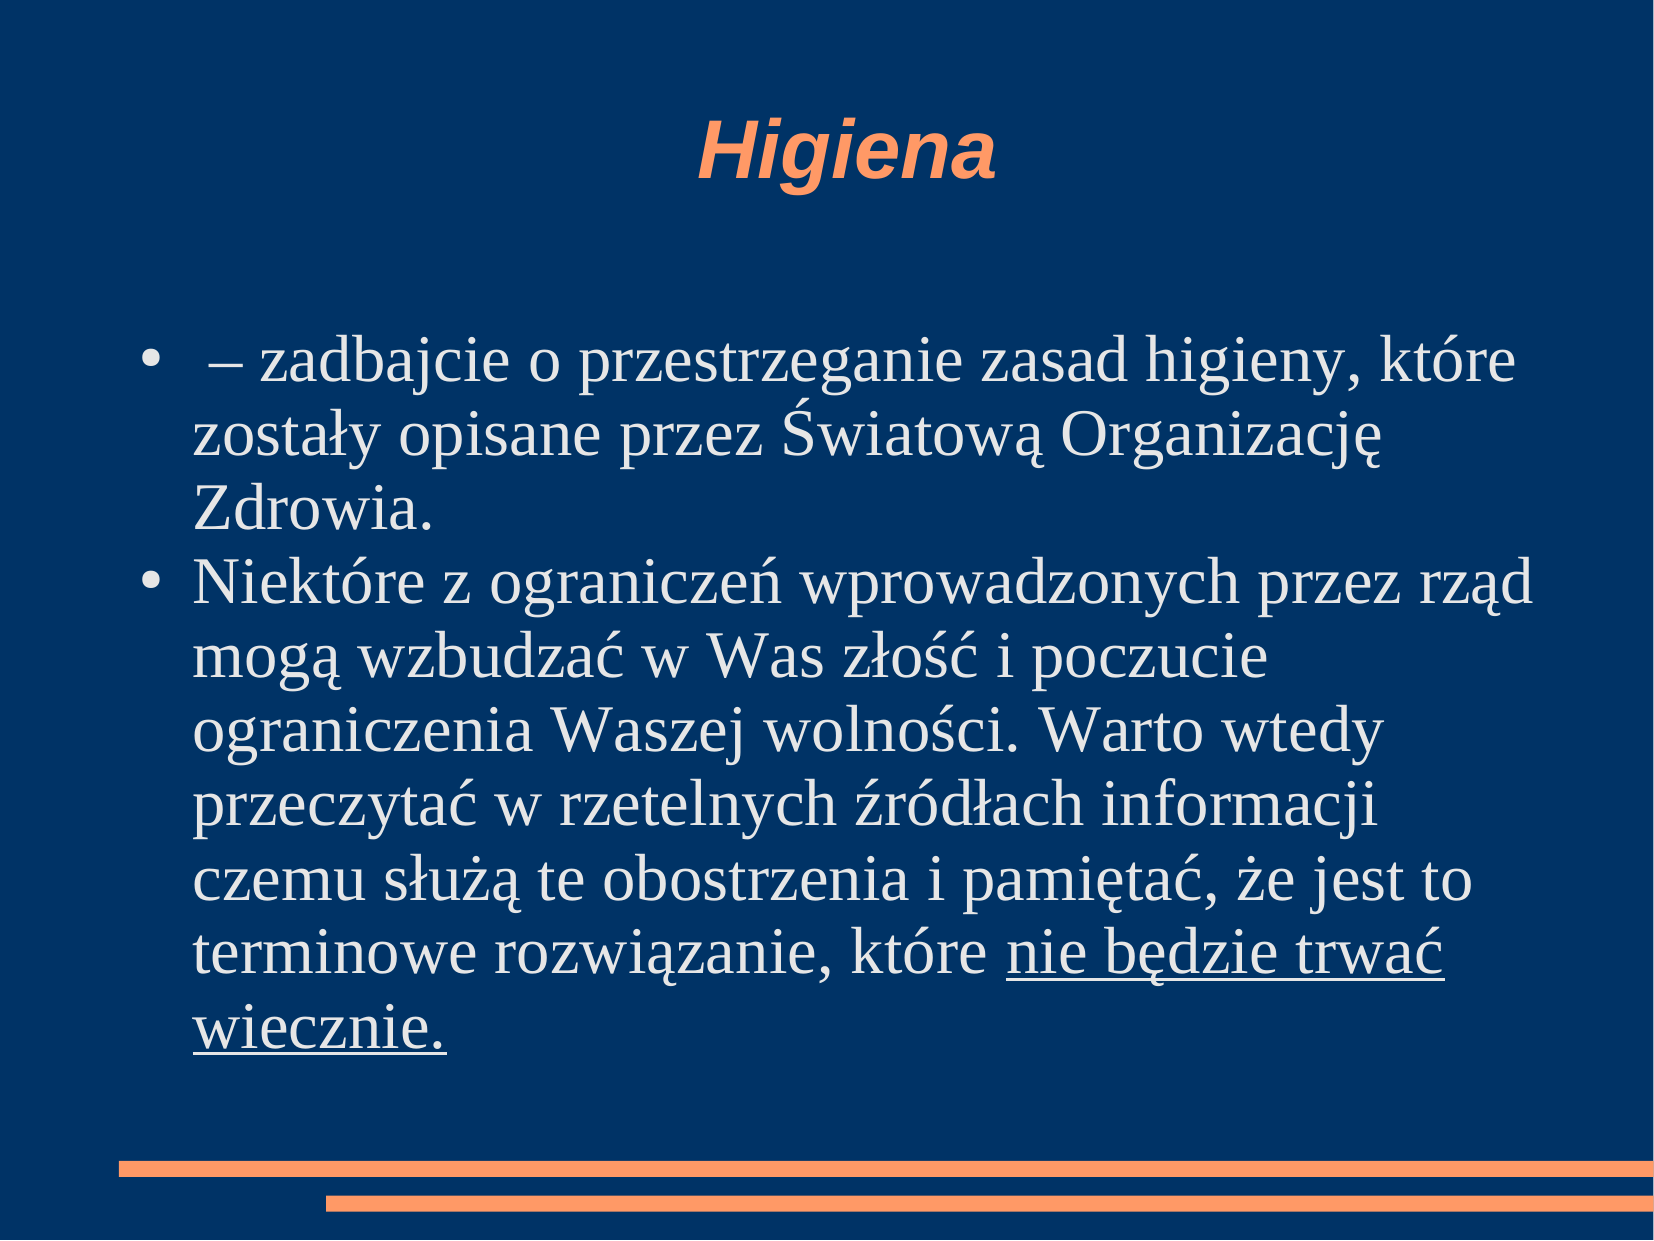

# Higiena
 – zadbajcie o przestrzeganie zasad higieny, które zostały opisane przez Światową Organizację Zdrowia.
Niektóre z ograniczeń wprowadzonych przez rząd mogą wzbudzać w Was złość i poczucie ograniczenia Waszej wolności. Warto wtedy przeczytać w rzetelnych źródłach informacji czemu służą te obostrzenia i pamiętać, że jest to terminowe rozwiązanie, które nie będzie trwać wiecznie.